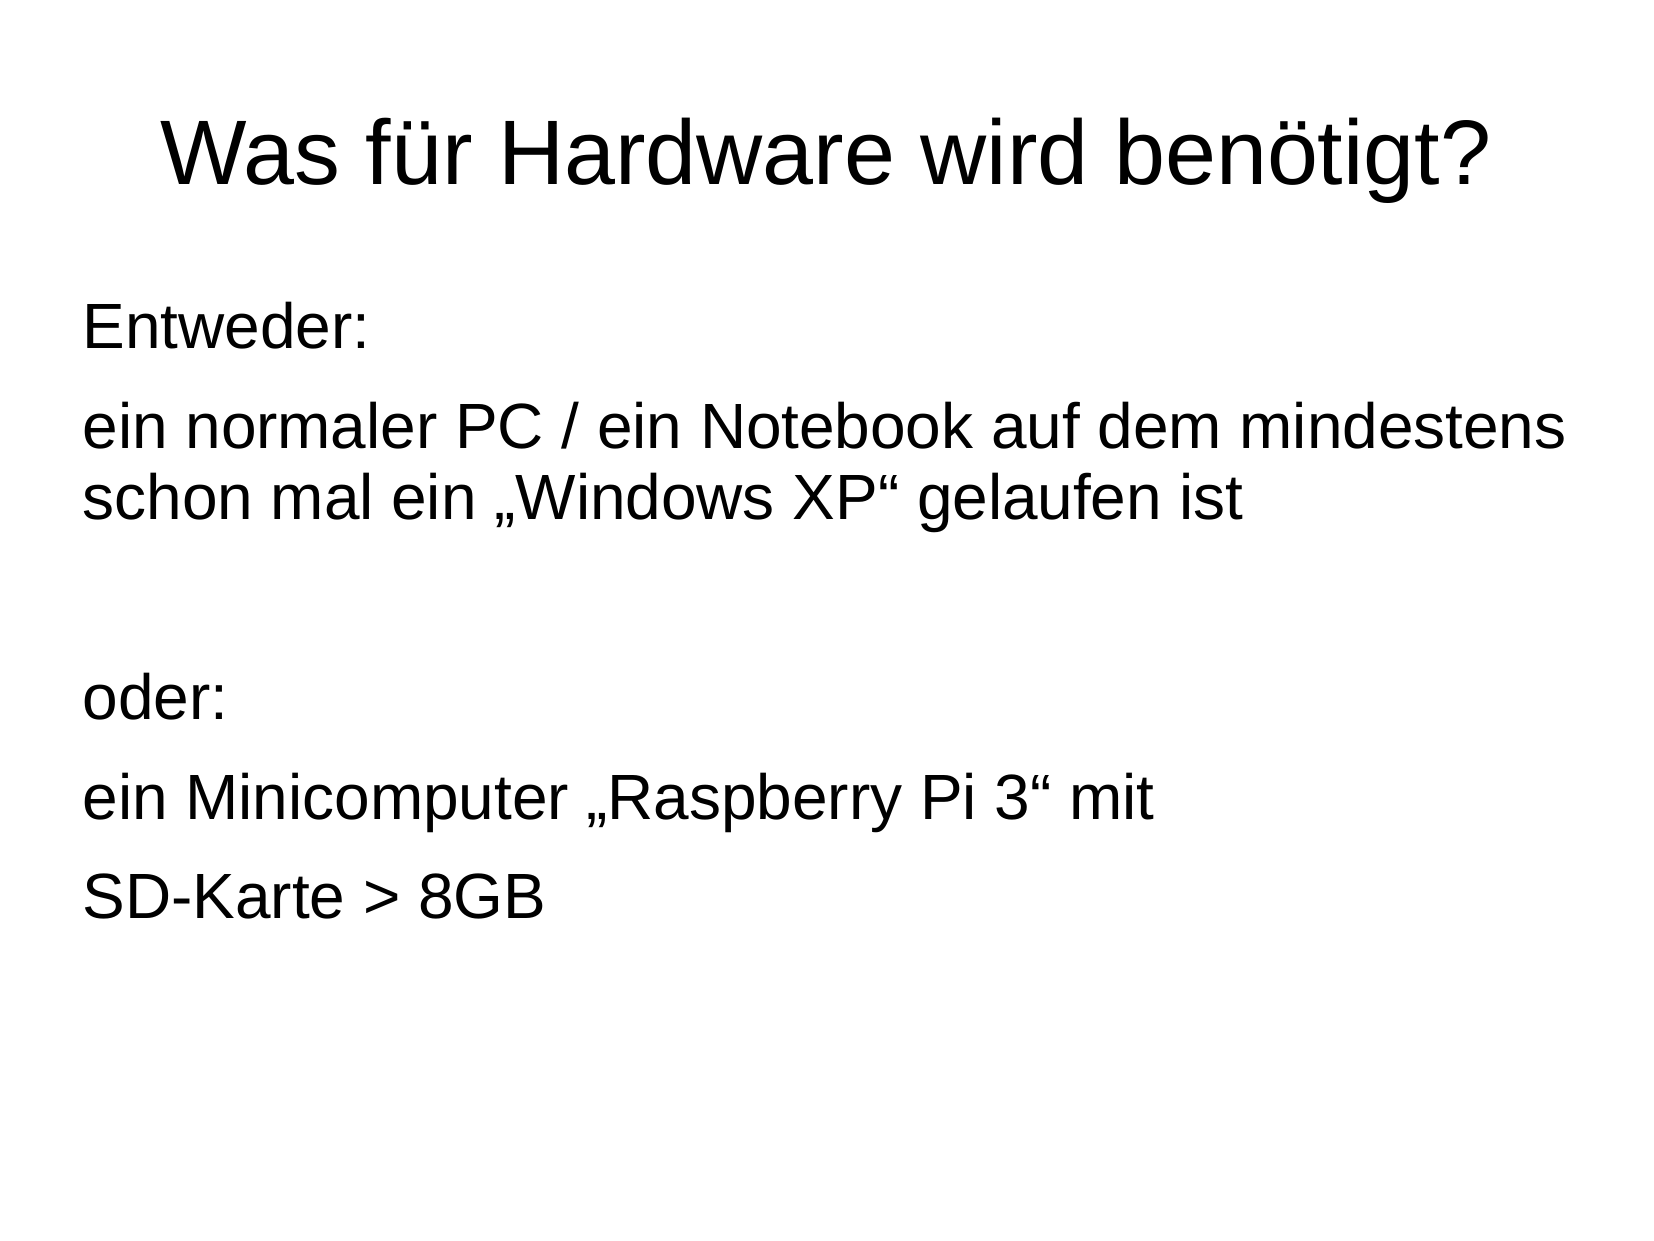

# Was für Hardware wird benötigt?
Entweder:
ein normaler PC / ein Notebook auf dem mindestens schon mal ein „Windows XP“ gelaufen ist
oder:
ein Minicomputer „Raspberry Pi 3“ mit
SD-Karte > 8GB